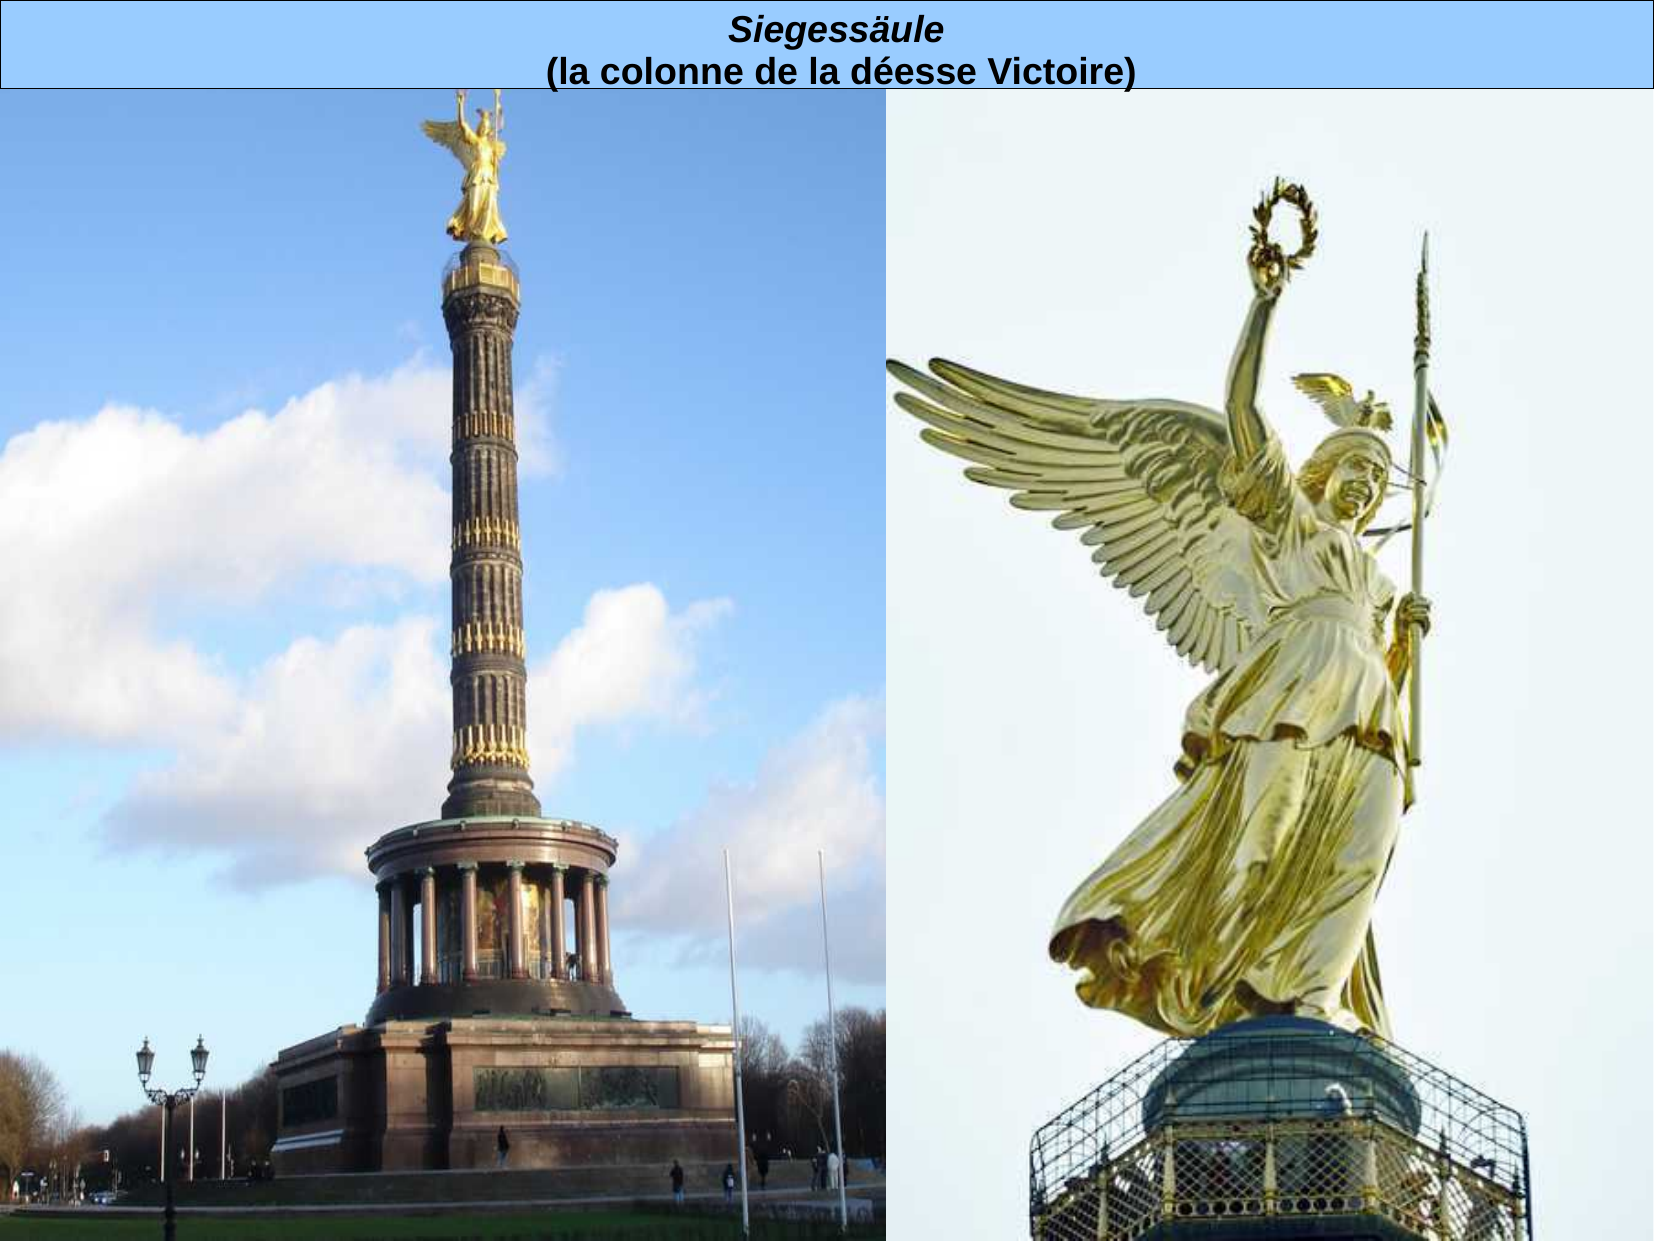

Siegessäule
(la colonne de la déesse Victoire)